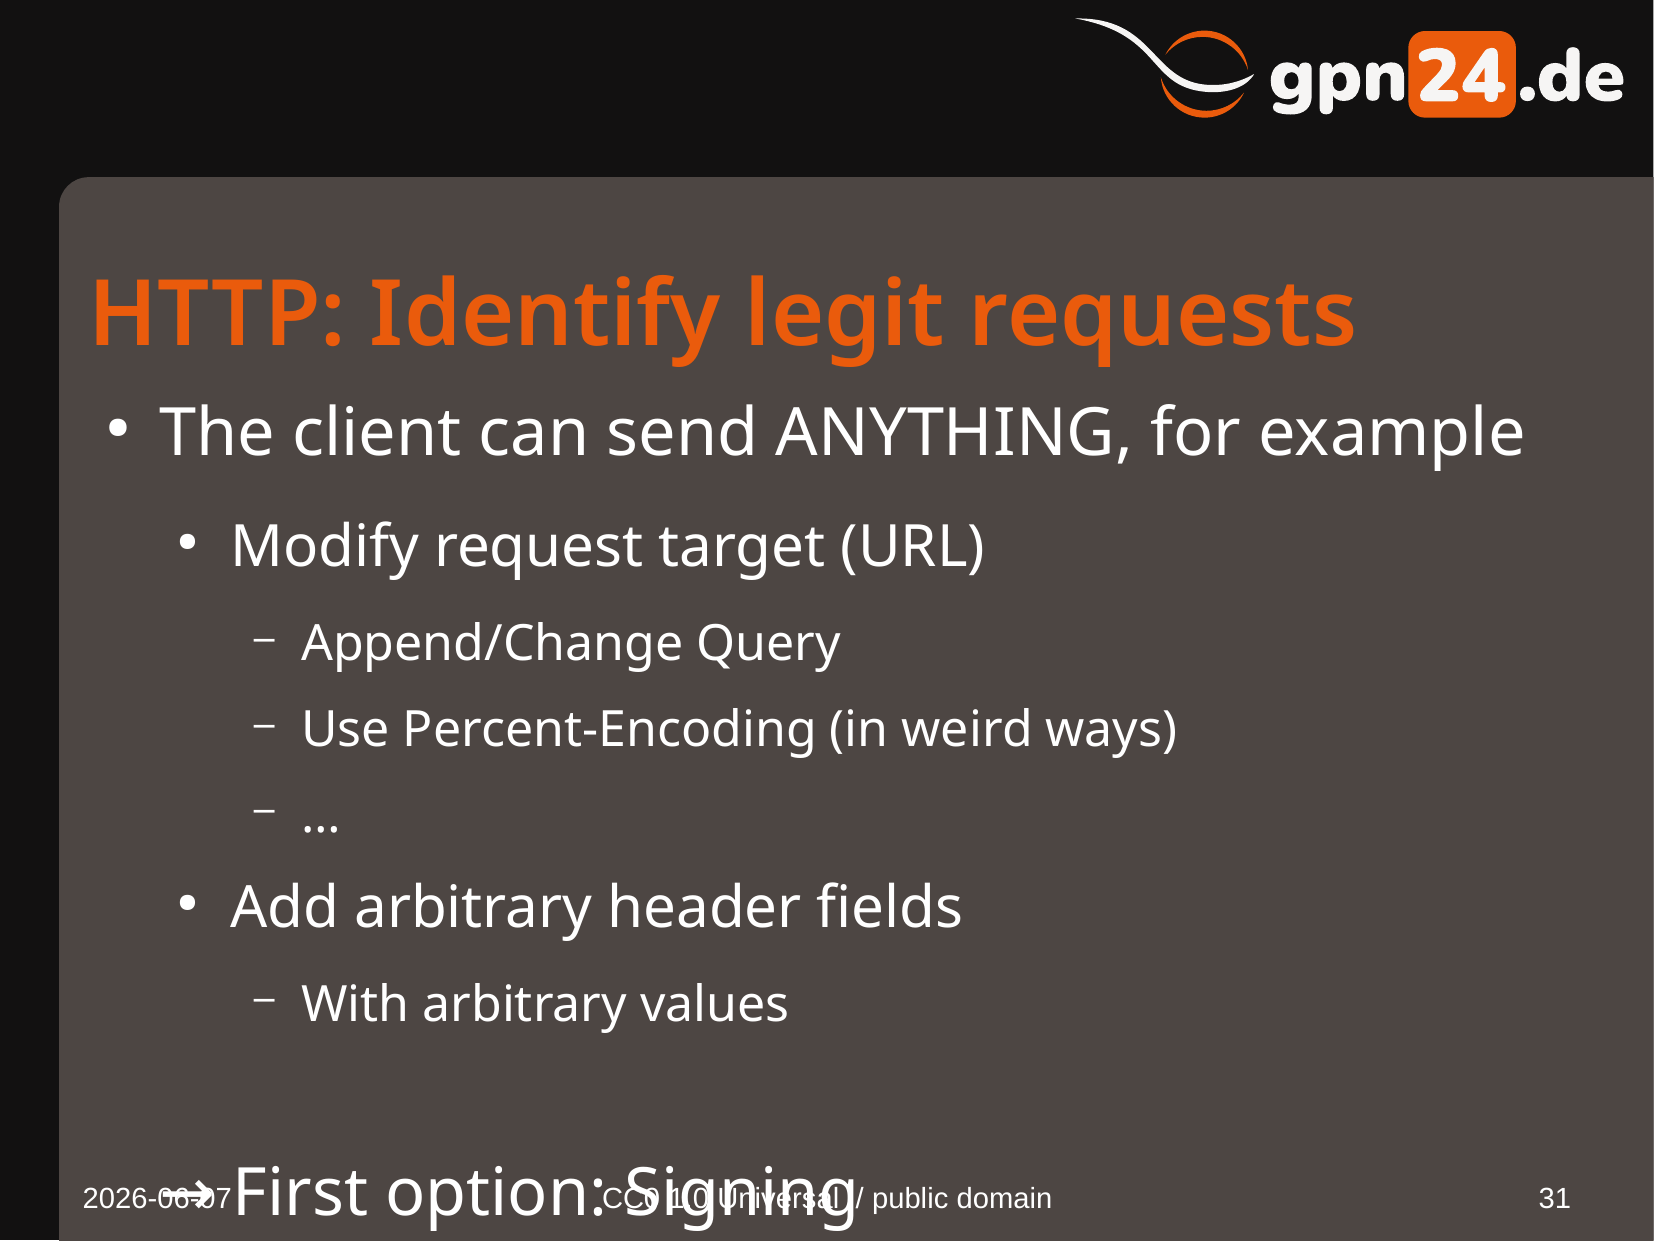

# HTTP: Identify legit requests
The client can send ANYTHING, for example
Modify request target (URL)
Append/Change Query
Use Percent-Encoding (in weird ways)
…
Add arbitrary header fields
With arbitrary values
→ First option: Signing